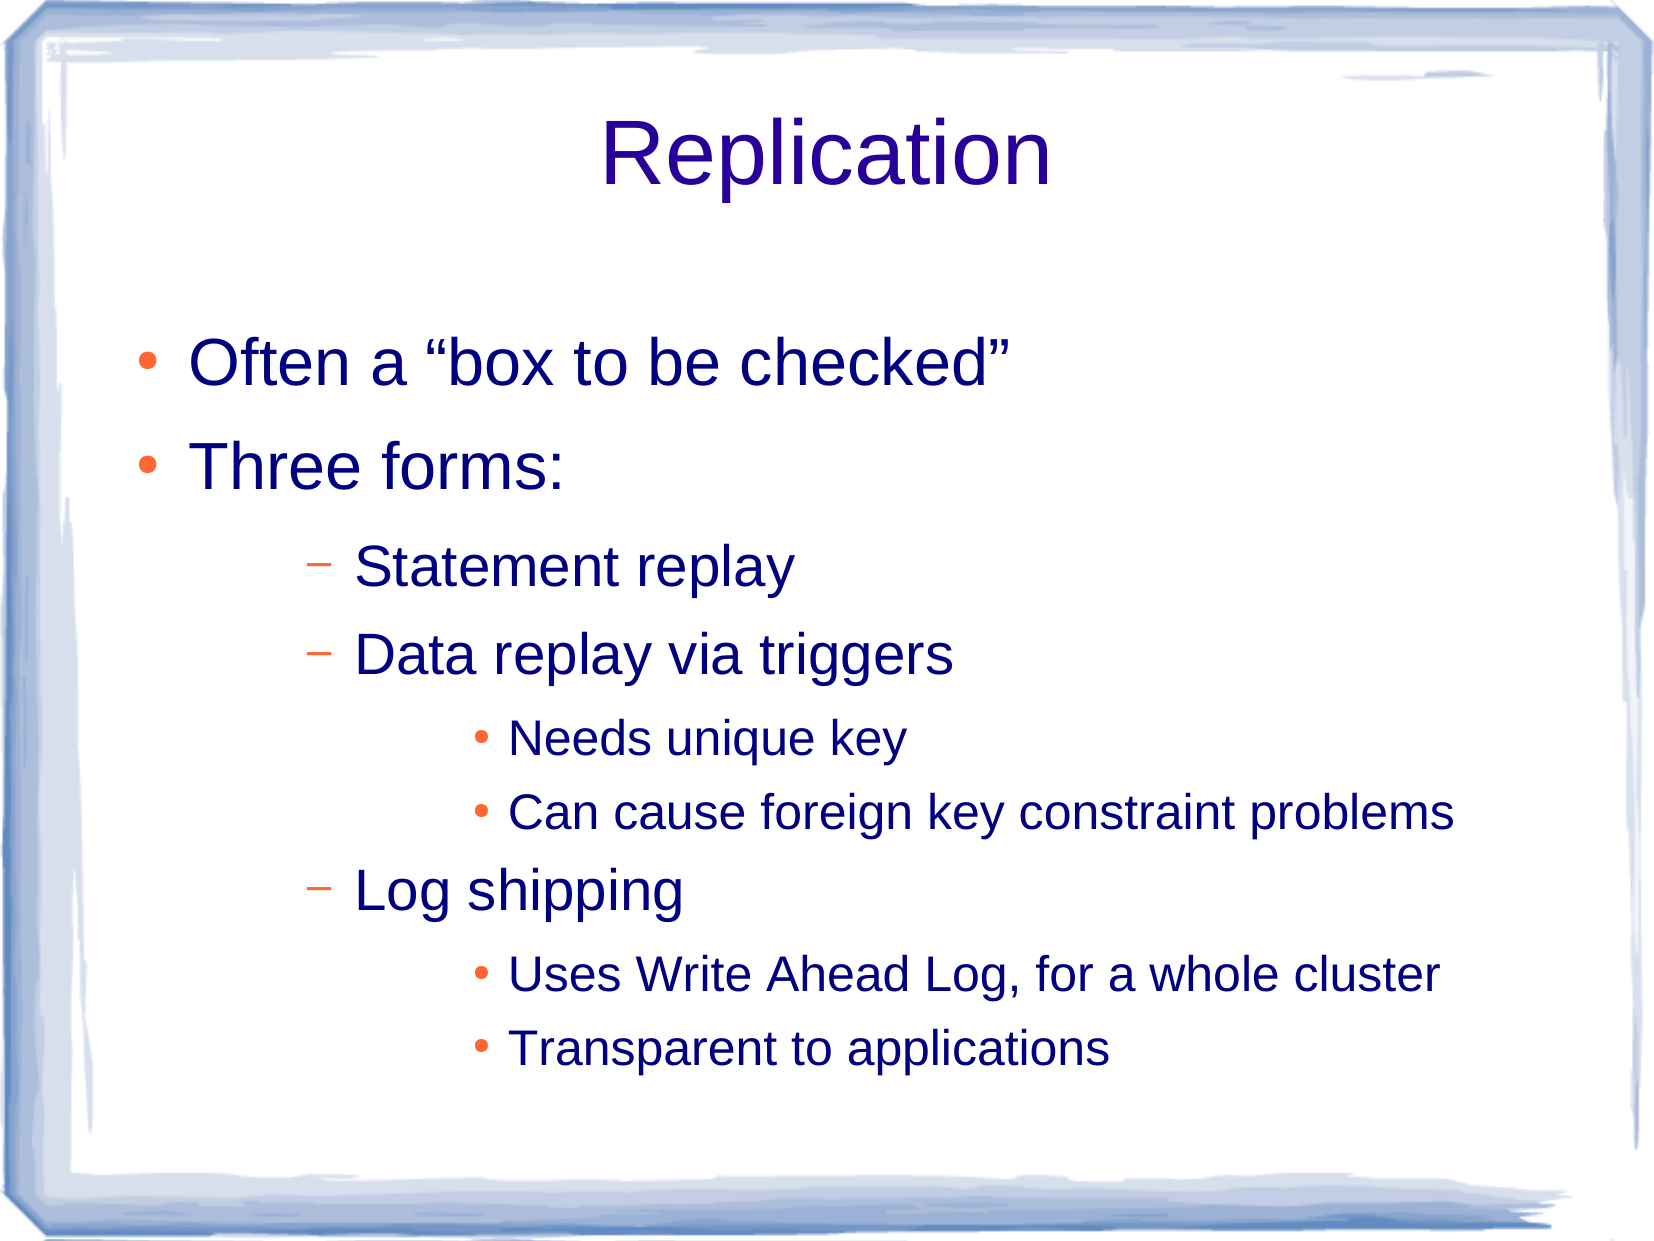

# Replication
Often a “box to be checked”
Three forms:
Statement replay
Data replay via triggers
Needs unique key
Can cause foreign key constraint problems
Log shipping
Uses Write Ahead Log, for a whole cluster
Transparent to applications